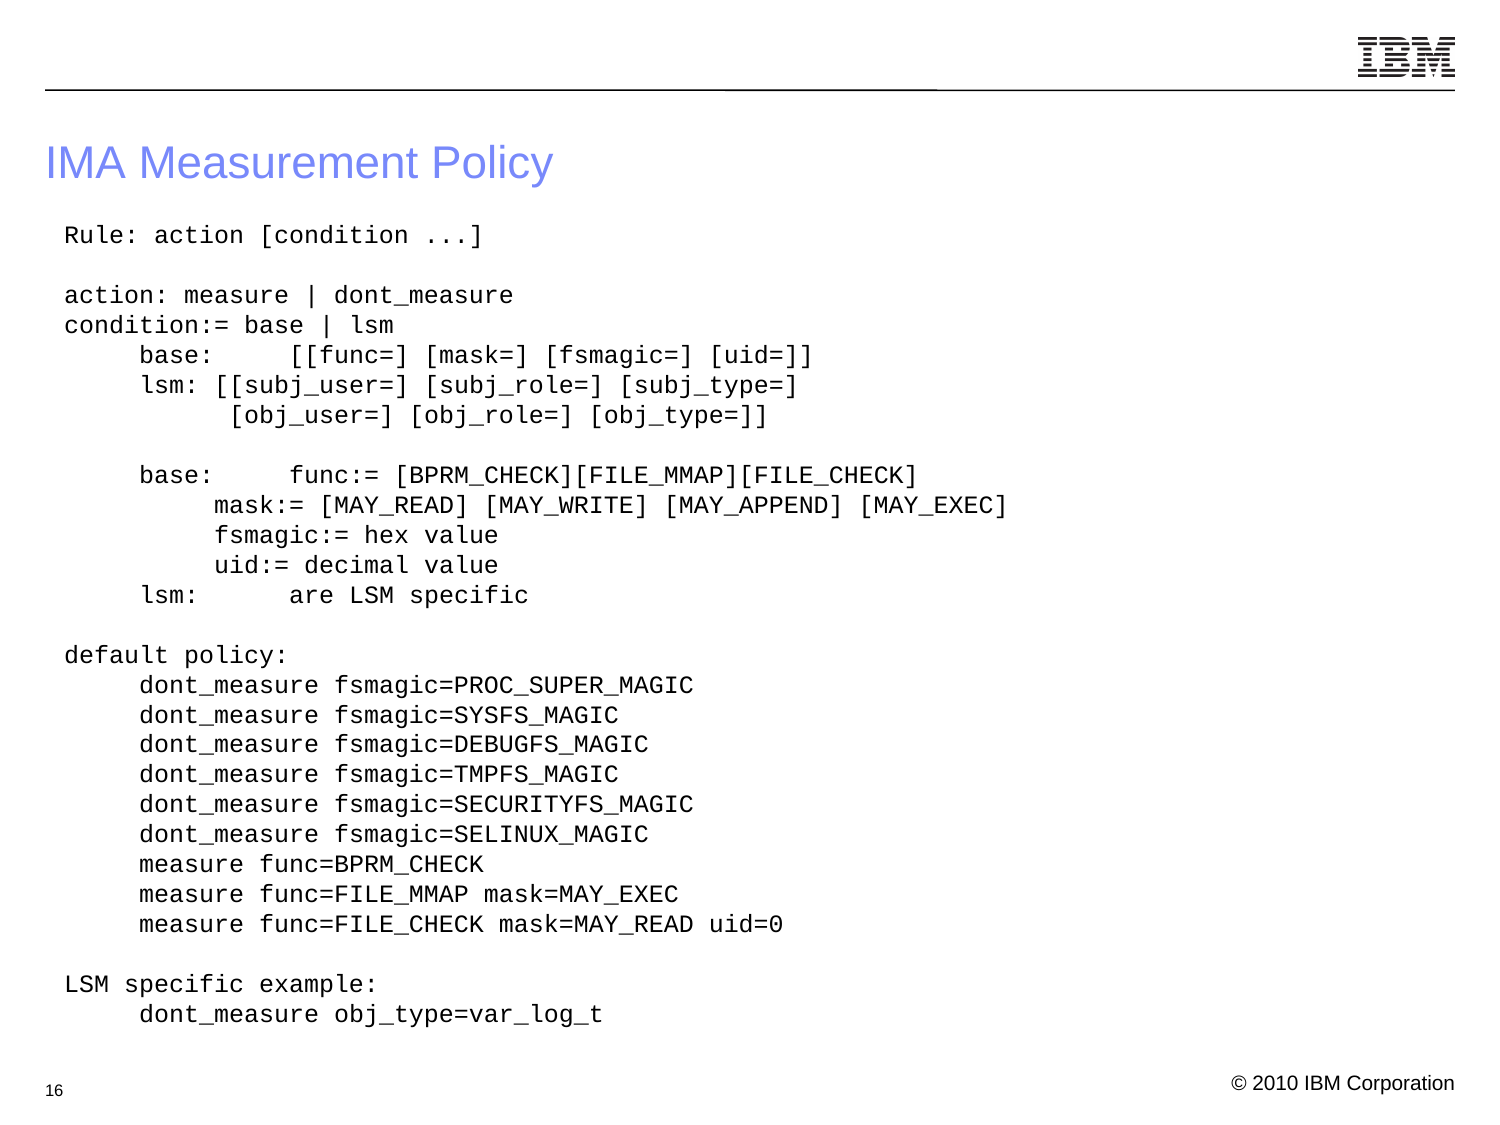

# IMA Measurement Policy
Rule: action [condition ...]
action: measure | dont_measure
condition:= base | lsm
	base:	[[func=] [mask=] [fsmagic=] [uid=]]
	lsm:	[[subj_user=] [subj_role=] [subj_type=]
		 [obj_user=] [obj_role=] [obj_type=]]
	base: 	func:= [BPRM_CHECK][FILE_MMAP][FILE_CHECK]
		mask:= [MAY_READ] [MAY_WRITE] [MAY_APPEND] [MAY_EXEC]
		fsmagic:= hex value
		uid:= decimal value
	lsm: 	are LSM specific
default policy:
	dont_measure fsmagic=PROC_SUPER_MAGIC
	dont_measure fsmagic=SYSFS_MAGIC
	dont_measure fsmagic=DEBUGFS_MAGIC
	dont_measure fsmagic=TMPFS_MAGIC
	dont_measure fsmagic=SECURITYFS_MAGIC
	dont_measure fsmagic=SELINUX_MAGIC
	measure func=BPRM_CHECK
	measure func=FILE_MMAP mask=MAY_EXEC
	measure func=FILE_CHECK mask=MAY_READ uid=0
LSM specific example:
	dont_measure obj_type=var_log_t
16